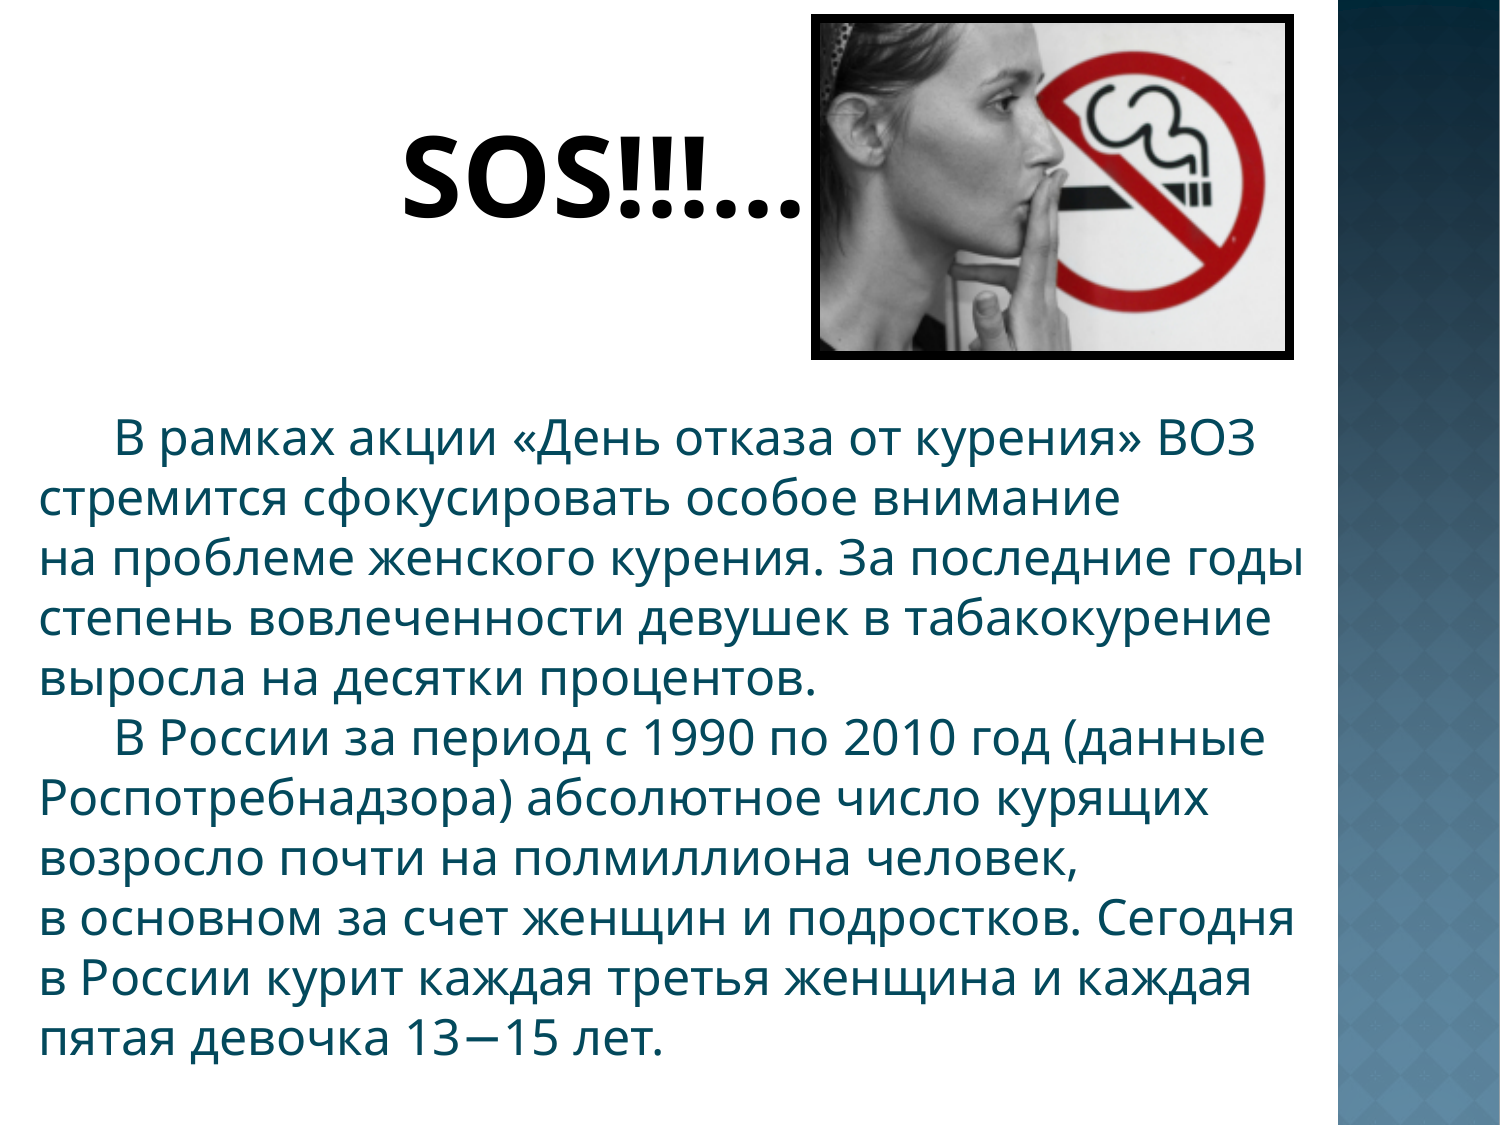

# Sos!!!.......
В рамках акции «День отказа от курения» ВОЗ стремится сфокусировать особое внимание на проблеме женского курения. За последние годы степень вовлеченности девушек в табакокурение выросла на десятки процентов.
В России за период с 1990 по 2010 год (данные Роспотребнадзора) абсолютное число курящих возросло почти на полмиллиона человек, в основном за счет женщин и подростков. Сегодня в России курит каждая третья женщина и каждая пятая девочка 13−15 лет.